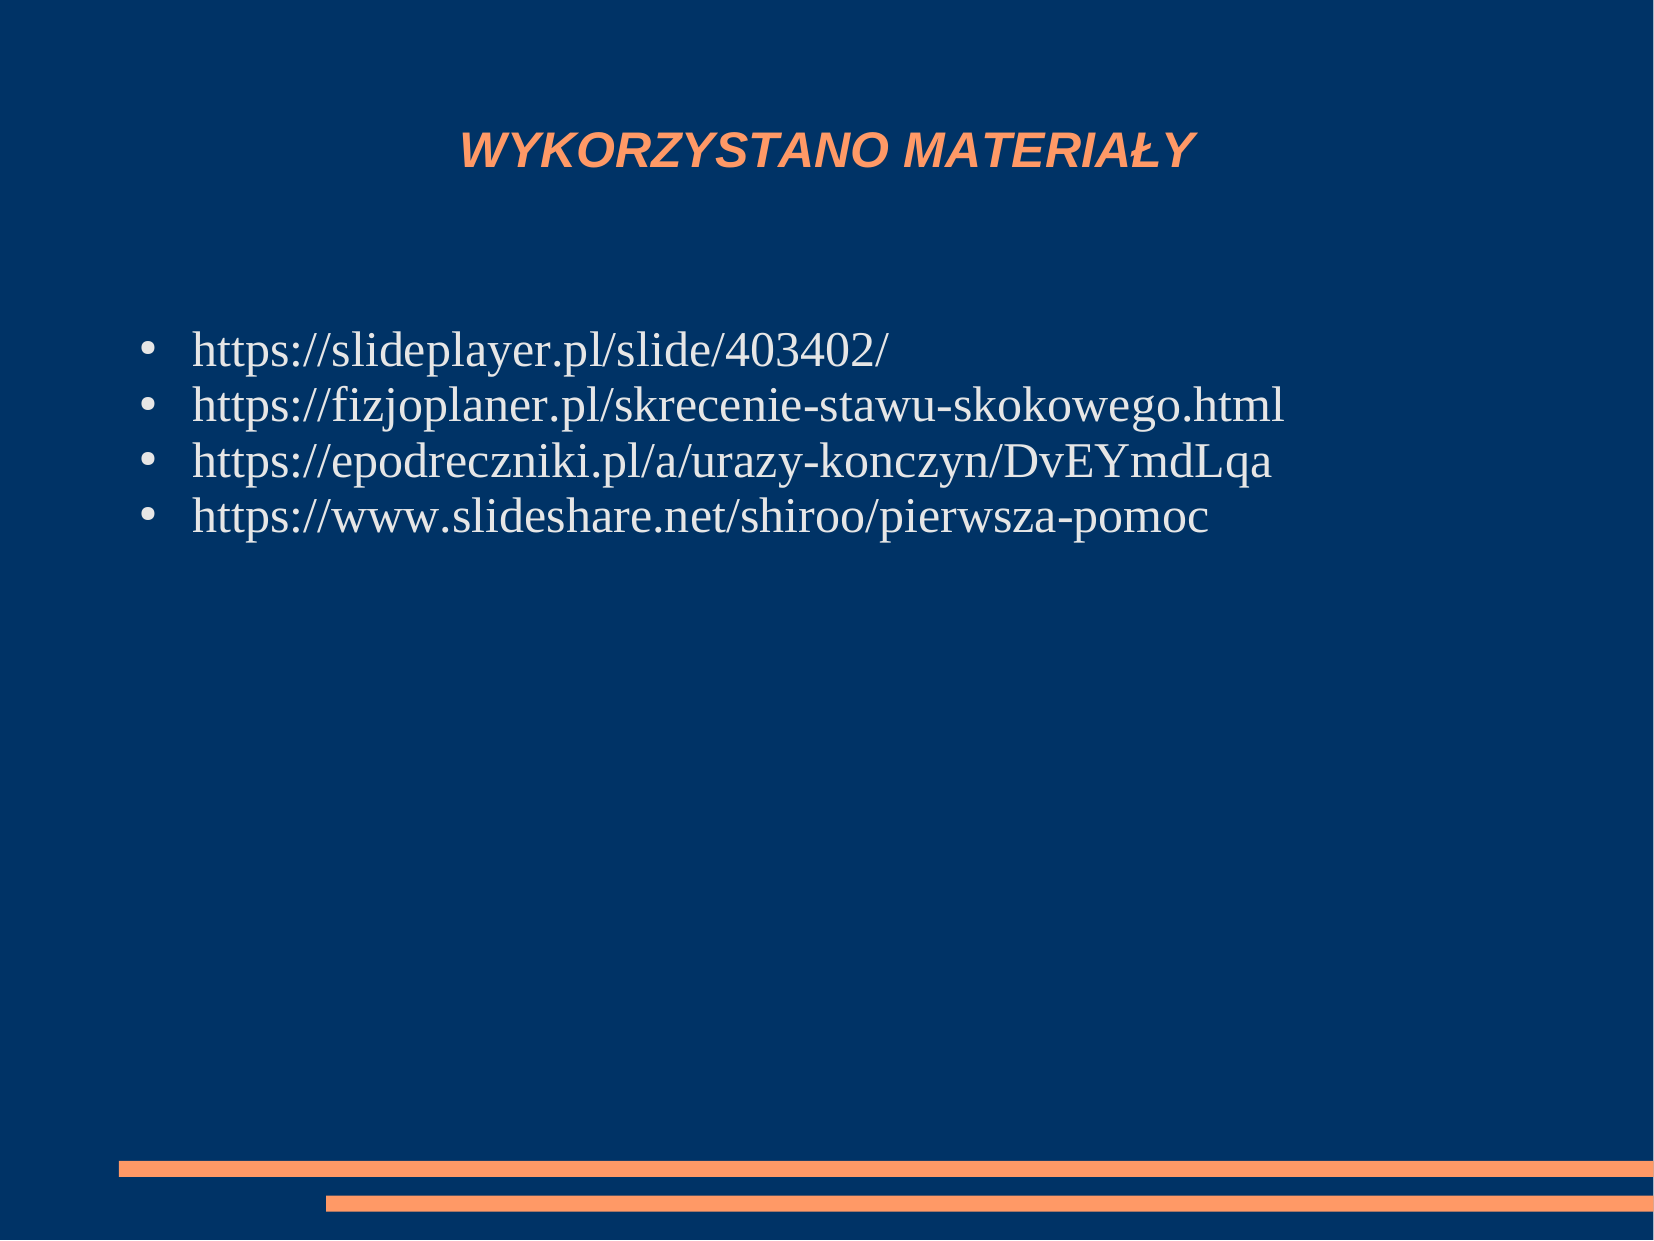

# WYKORZYSTANO MATERIAŁY
https://slideplayer.pl/slide/403402/
https://fizjoplaner.pl/skrecenie-stawu-skokowego.html
https://epodreczniki.pl/a/urazy-konczyn/DvEYmdLqa
https://www.slideshare.net/shiroo/pierwsza-pomoc